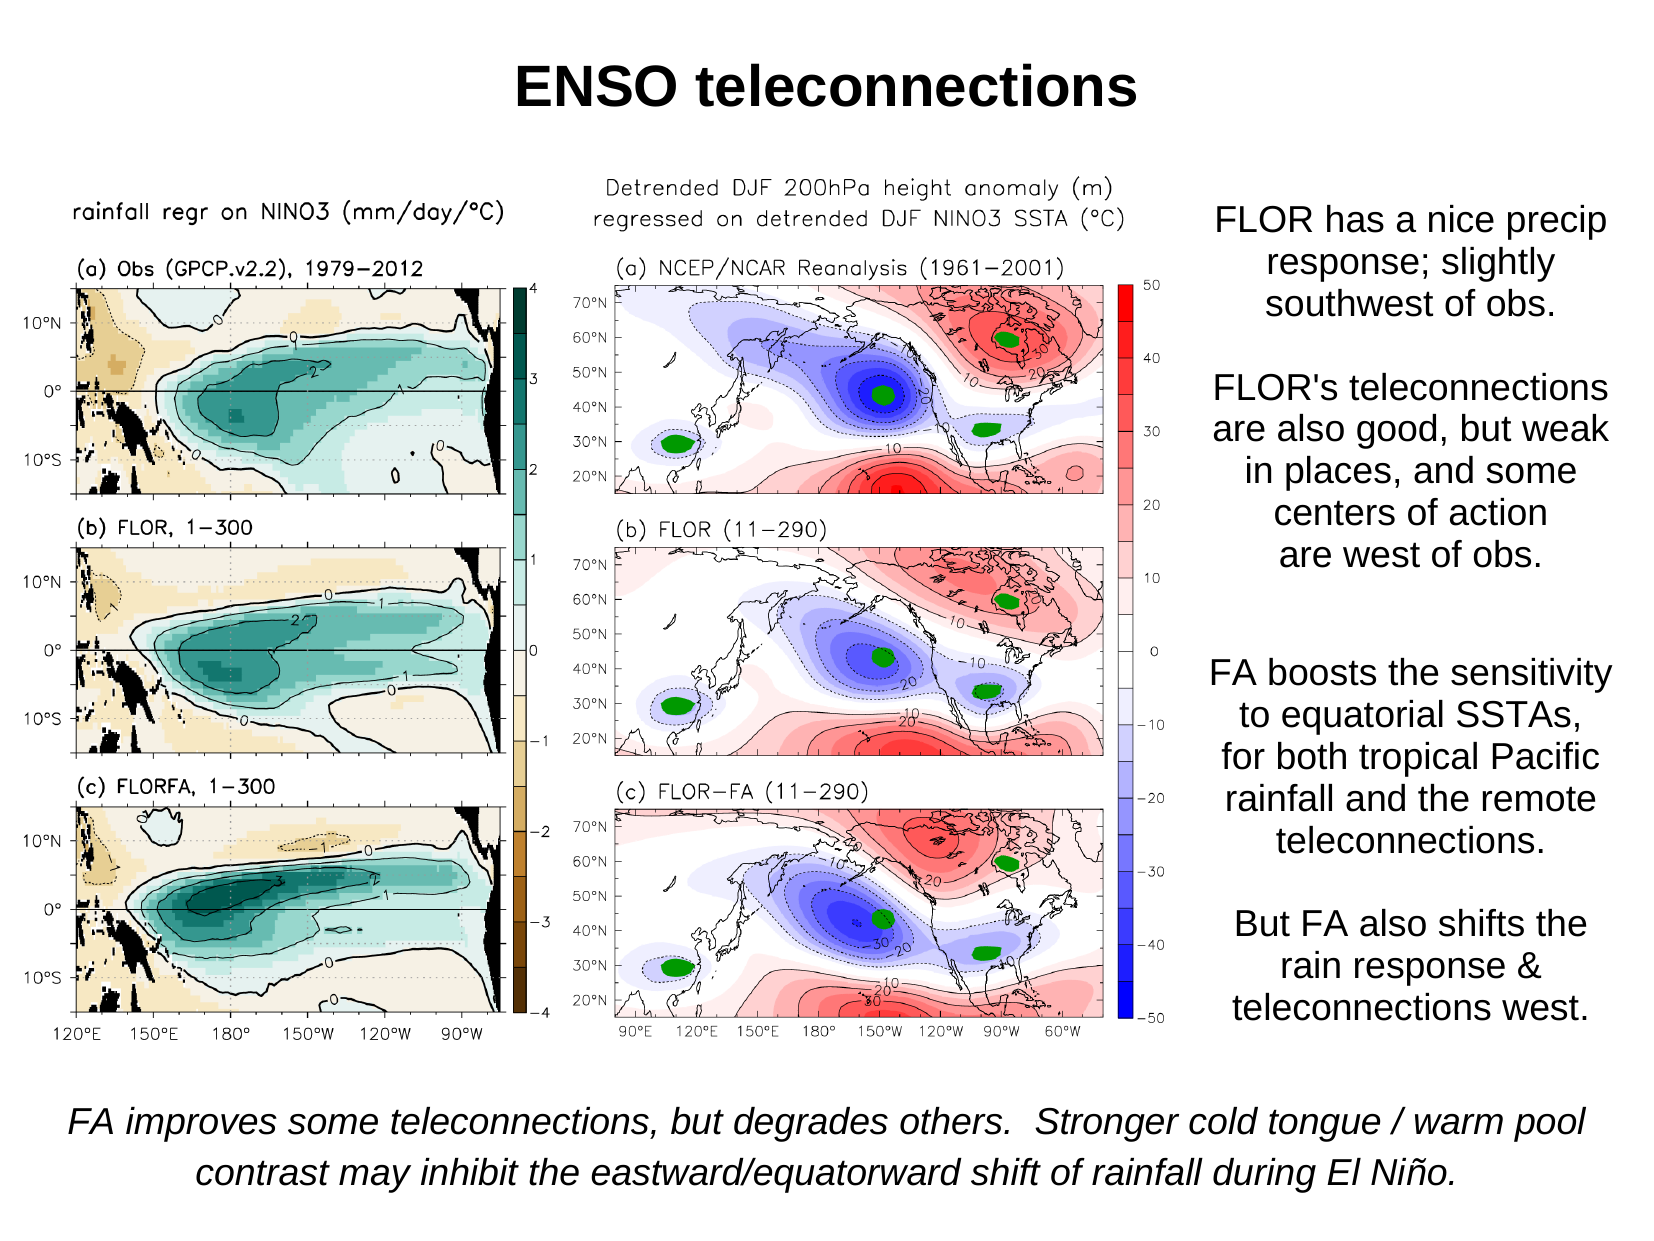

ENSO teleconnections
FLOR has a nice precip response; slightly southwest of obs.
FLOR's teleconnections are also good, but weak in places, and some centers of action
are west of obs.
FA boosts the sensitivity to equatorial SSTAs,
for both tropical Pacific rainfall and the remote teleconnections.
But FA also shifts the
rain response & teleconnections west.
FA improves some teleconnections, but degrades others. Stronger cold tongue / warm pool contrast may inhibit the eastward/equatorward shift of rainfall during El Niño.